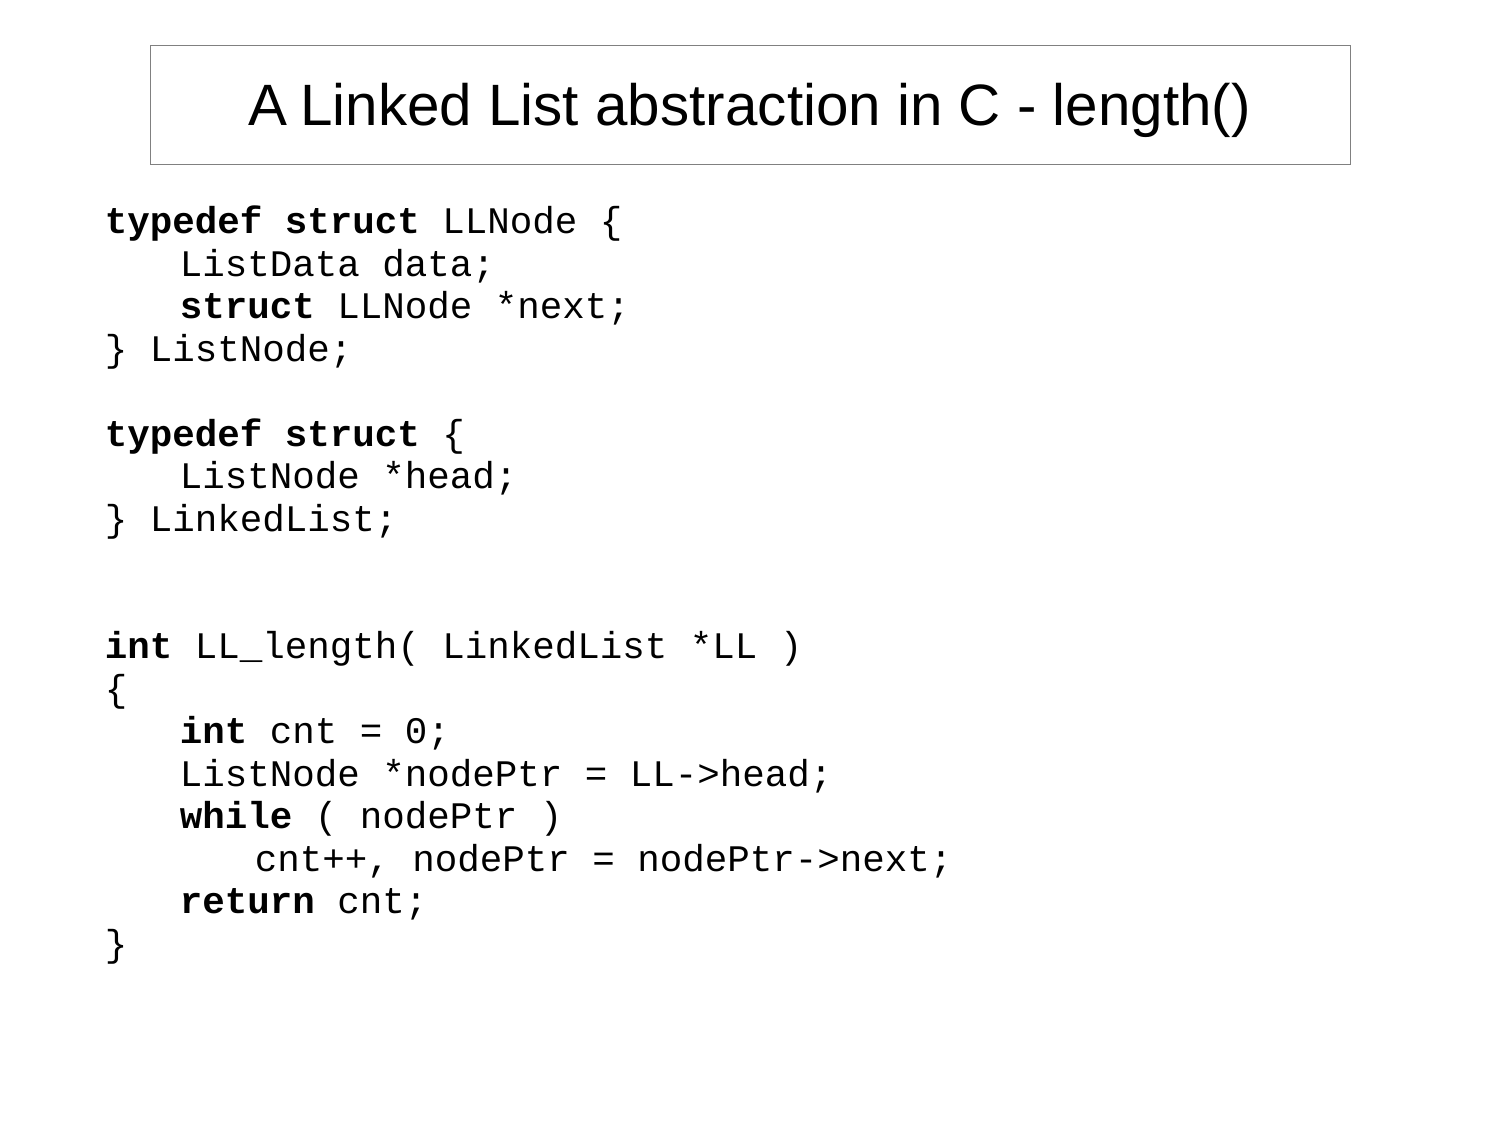

A Linked List abstraction in C - length()
typedef struct LLNode {
	ListData data;
	struct LLNode *next;
} ListNode;
typedef struct {
	ListNode *head;
} LinkedList;
int LL_length( LinkedList *LL )
{
	int cnt = 0;
	ListNode *nodePtr = LL->head;
	while ( nodePtr )
		cnt++, nodePtr = nodePtr->next;
	return cnt;
}